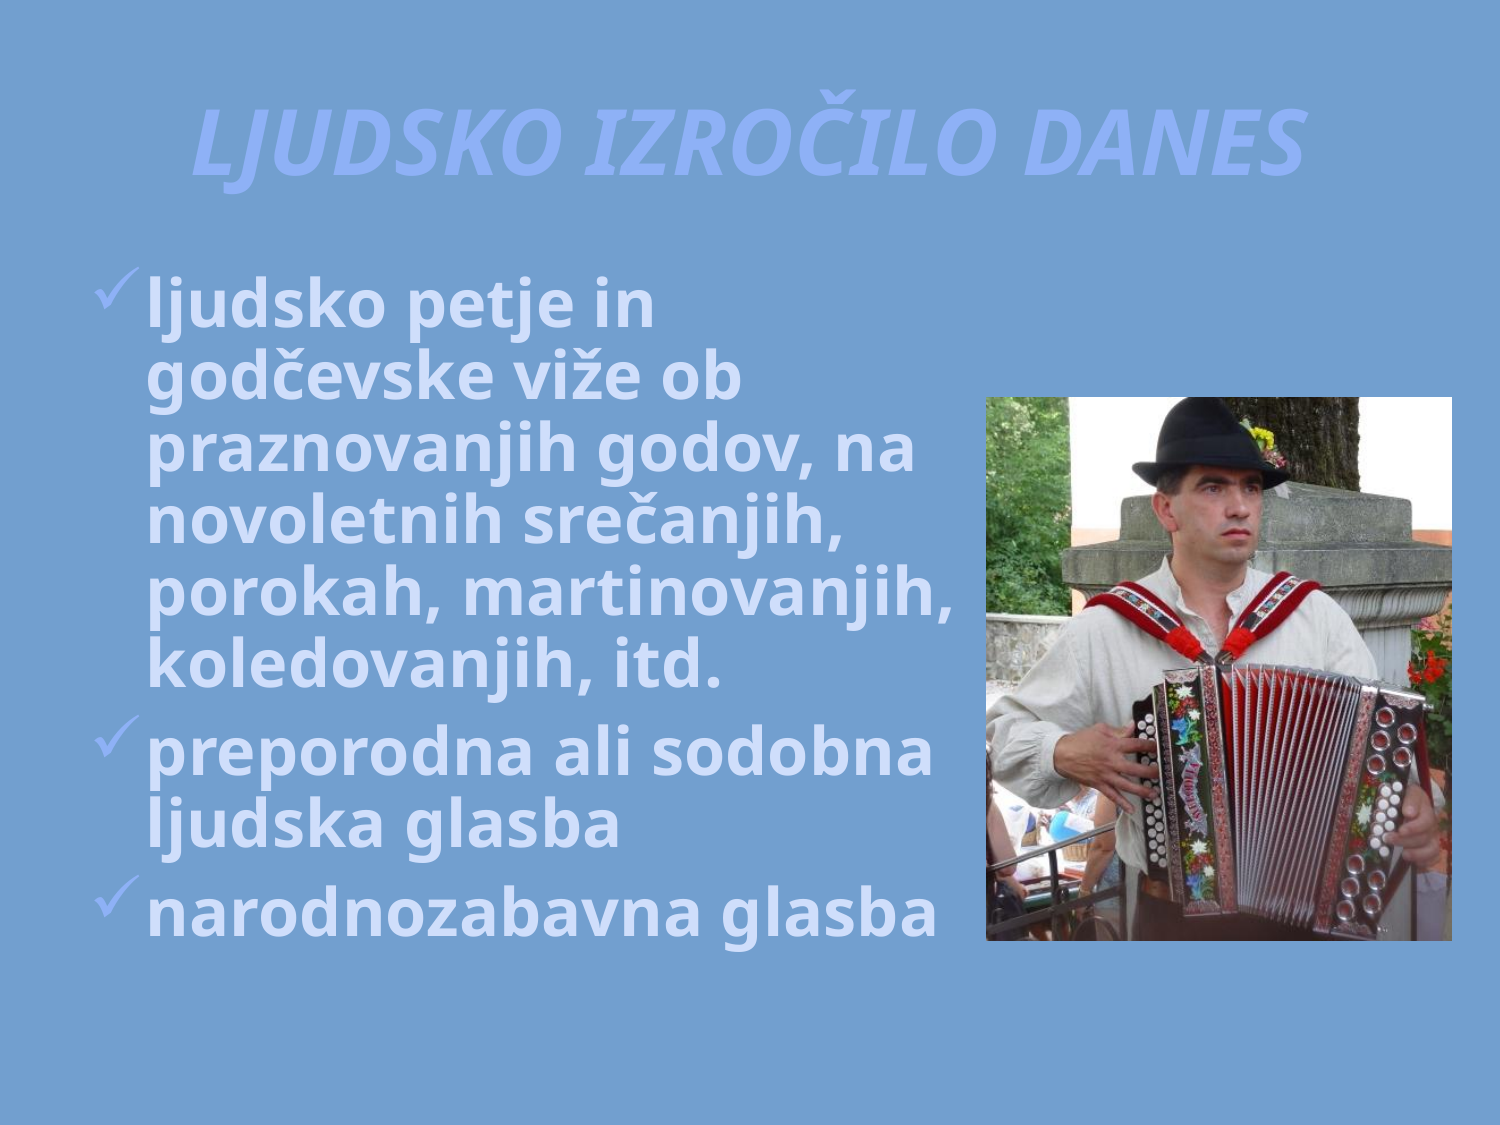

# LJUDSKO IZROČILO DANES
ljudsko petje in godčevske viže ob praznovanjih godov, na novoletnih srečanjih, porokah, martinovanjih, koledovanjih, itd.
preporodna ali sodobna ljudska glasba
narodnozabavna glasba